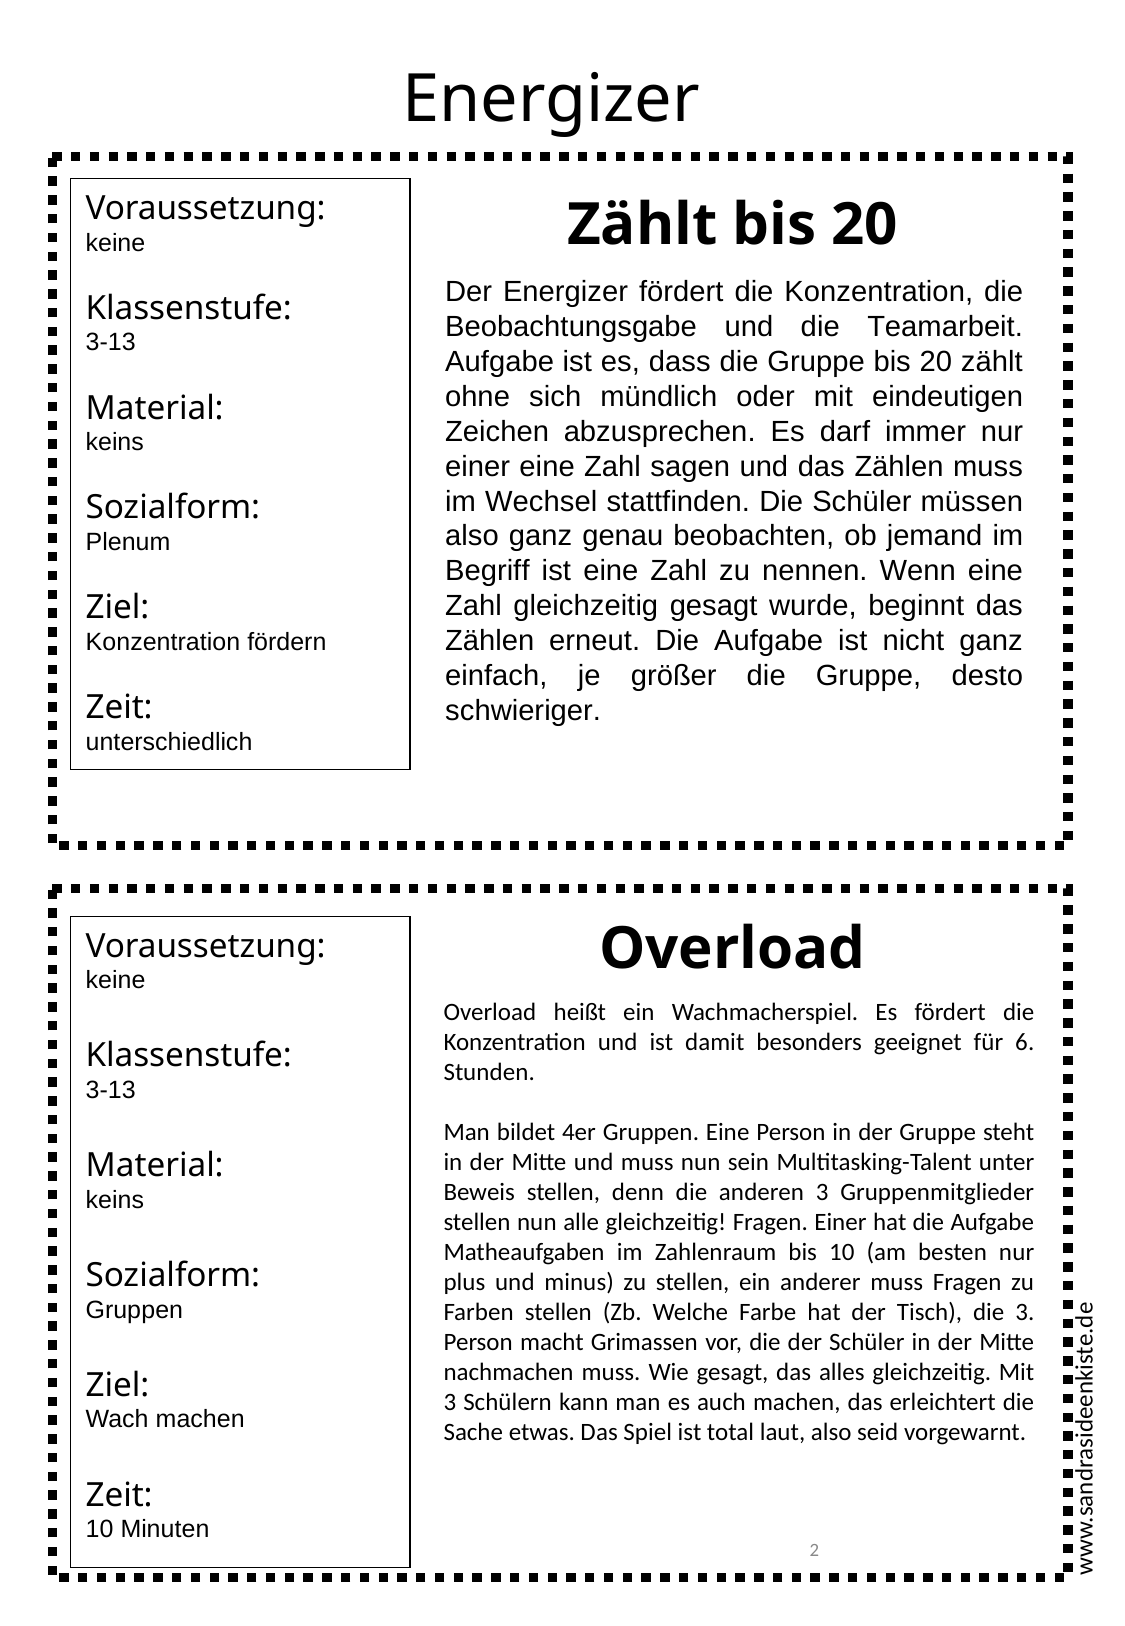

Energizer
Voraussetzung:
keine
Klassenstufe:
3-13
Material:
keins
Sozialform:
Plenum
Ziel:
Konzentration fördern
Zeit:
unterschiedlich
Zählt bis 20
Der Energizer fördert die Konzentration, die Beobachtungsgabe und die Teamarbeit. Aufgabe ist es, dass die Gruppe bis 20 zählt ohne sich mündlich oder mit eindeutigen Zeichen abzusprechen. Es darf immer nur einer eine Zahl sagen und das Zählen muss im Wechsel stattfinden. Die Schüler müssen also ganz genau beobachten, ob jemand im Begriff ist eine Zahl zu nennen. Wenn eine Zahl gleichzeitig gesagt wurde, beginnt das Zählen erneut. Die Aufgabe ist nicht ganz einfach, je größer die Gruppe, desto schwieriger.
Overload
Voraussetzung:
keine
Klassenstufe:
3-13
Material:
keins
Sozialform:
Gruppen
Ziel:
Wach machen
Zeit:
10 Minuten
Overload heißt ein Wachmacherspiel. Es fördert die Konzentration und ist damit besonders geeignet für 6. Stunden.
Man bildet 4er Gruppen. Eine Person in der Gruppe steht in der Mitte und muss nun sein Multitasking-Talent unter Beweis stellen, denn die anderen 3 Gruppenmitglieder stellen nun alle gleichzeitig! Fragen. Einer hat die Aufgabe Matheaufgaben im Zahlenraum bis 10 (am besten nur plus und minus) zu stellen, ein anderer muss Fragen zu Farben stellen (Zb. Welche Farbe hat der Tisch), die 3. Person macht Grimassen vor, die der Schüler in der Mitte nachmachen muss. Wie gesagt, das alles gleichzeitig. Mit 3 Schülern kann man es auch machen, das erleichtert die Sache etwas. Das Spiel ist total laut, also seid vorgewarnt.
www.sandrasideenkiste.de